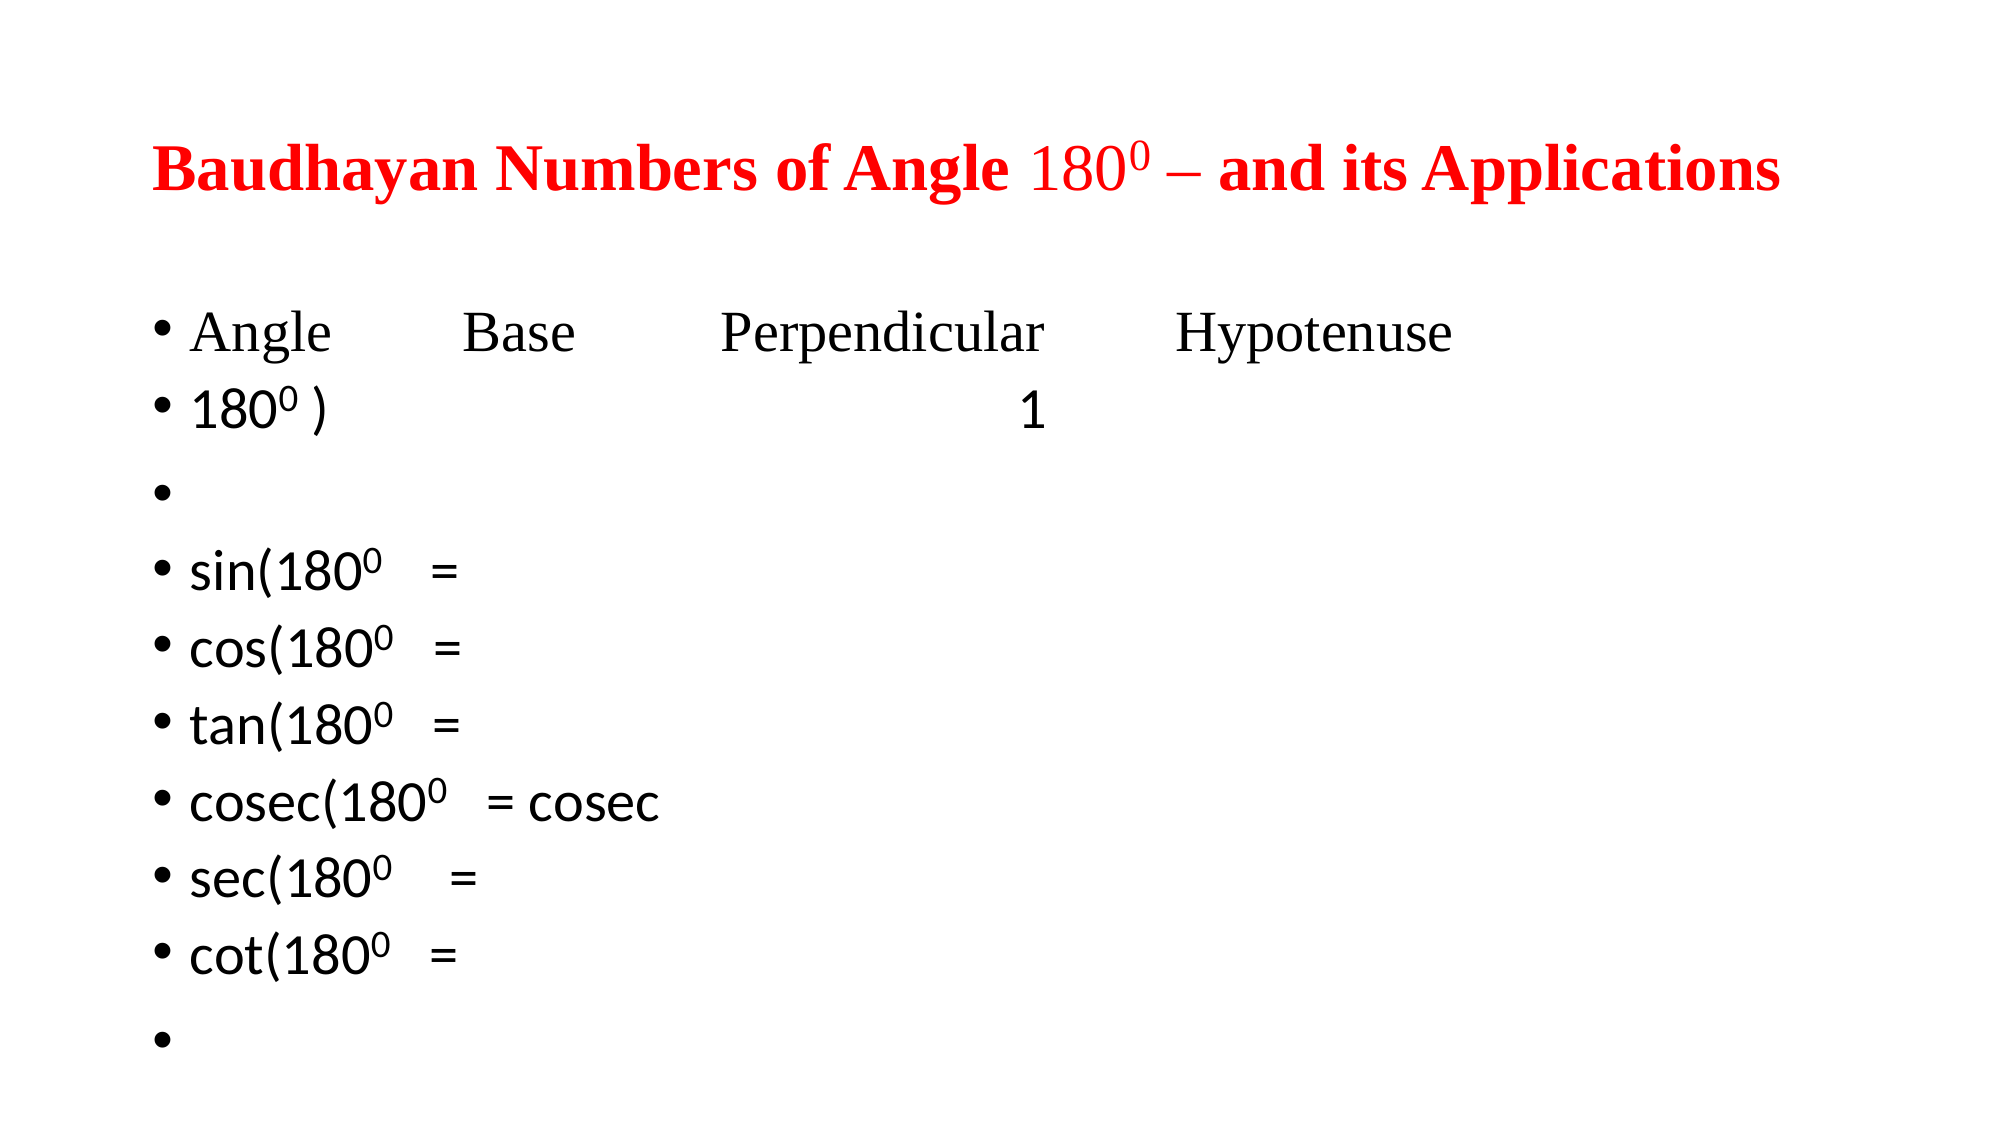

# Baudhayan Numbers of Angle 1800 – and its Applications
Angle Base Perpendicular Hypotenuse
1800 ) 1
sin(1800 =
cos(1800 =
tan(1800 =
cosec(1800 = cosec
sec(1800 =
cot(1800 =